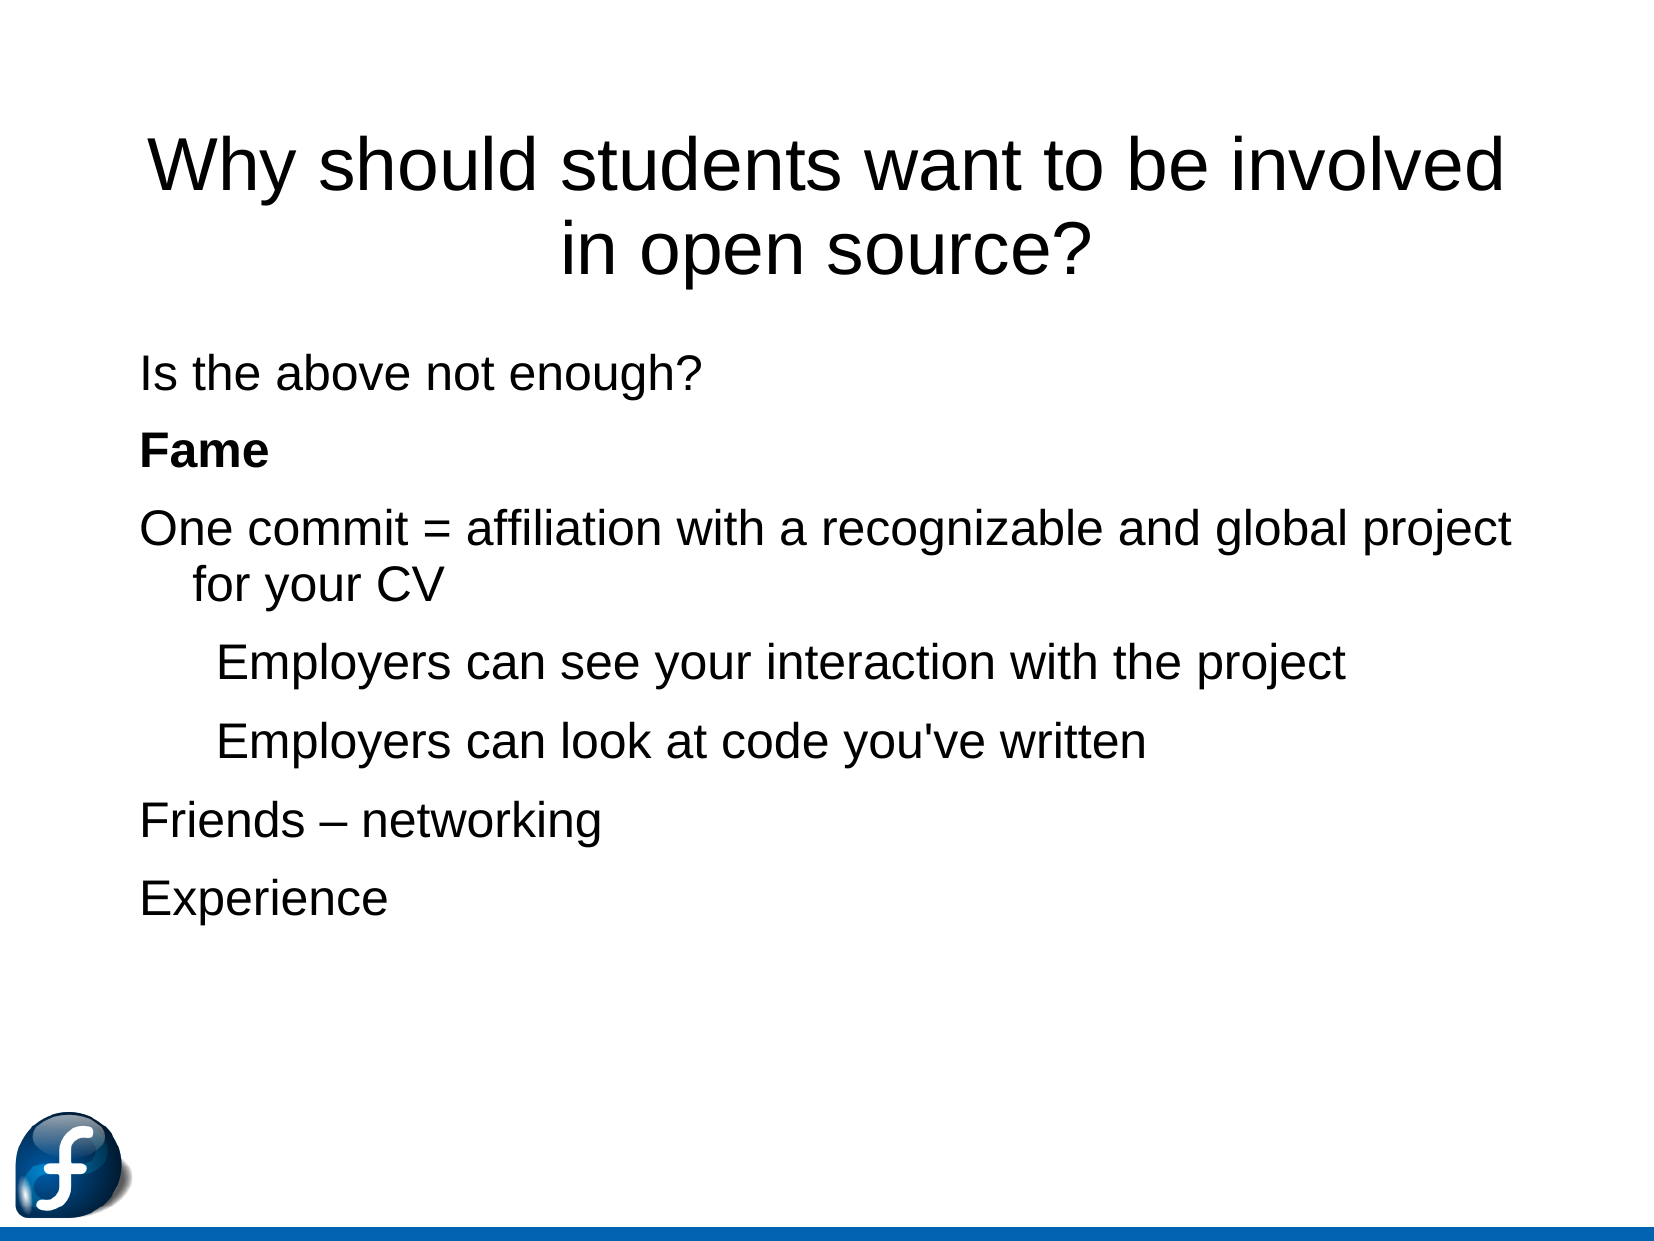

# Why should students want to be involved in open source?
Is the above not enough?
Fame
One commit = affiliation with a recognizable and global project for your CV
Employers can see your interaction with the project
Employers can look at code you've written
Friends – networking
Experience